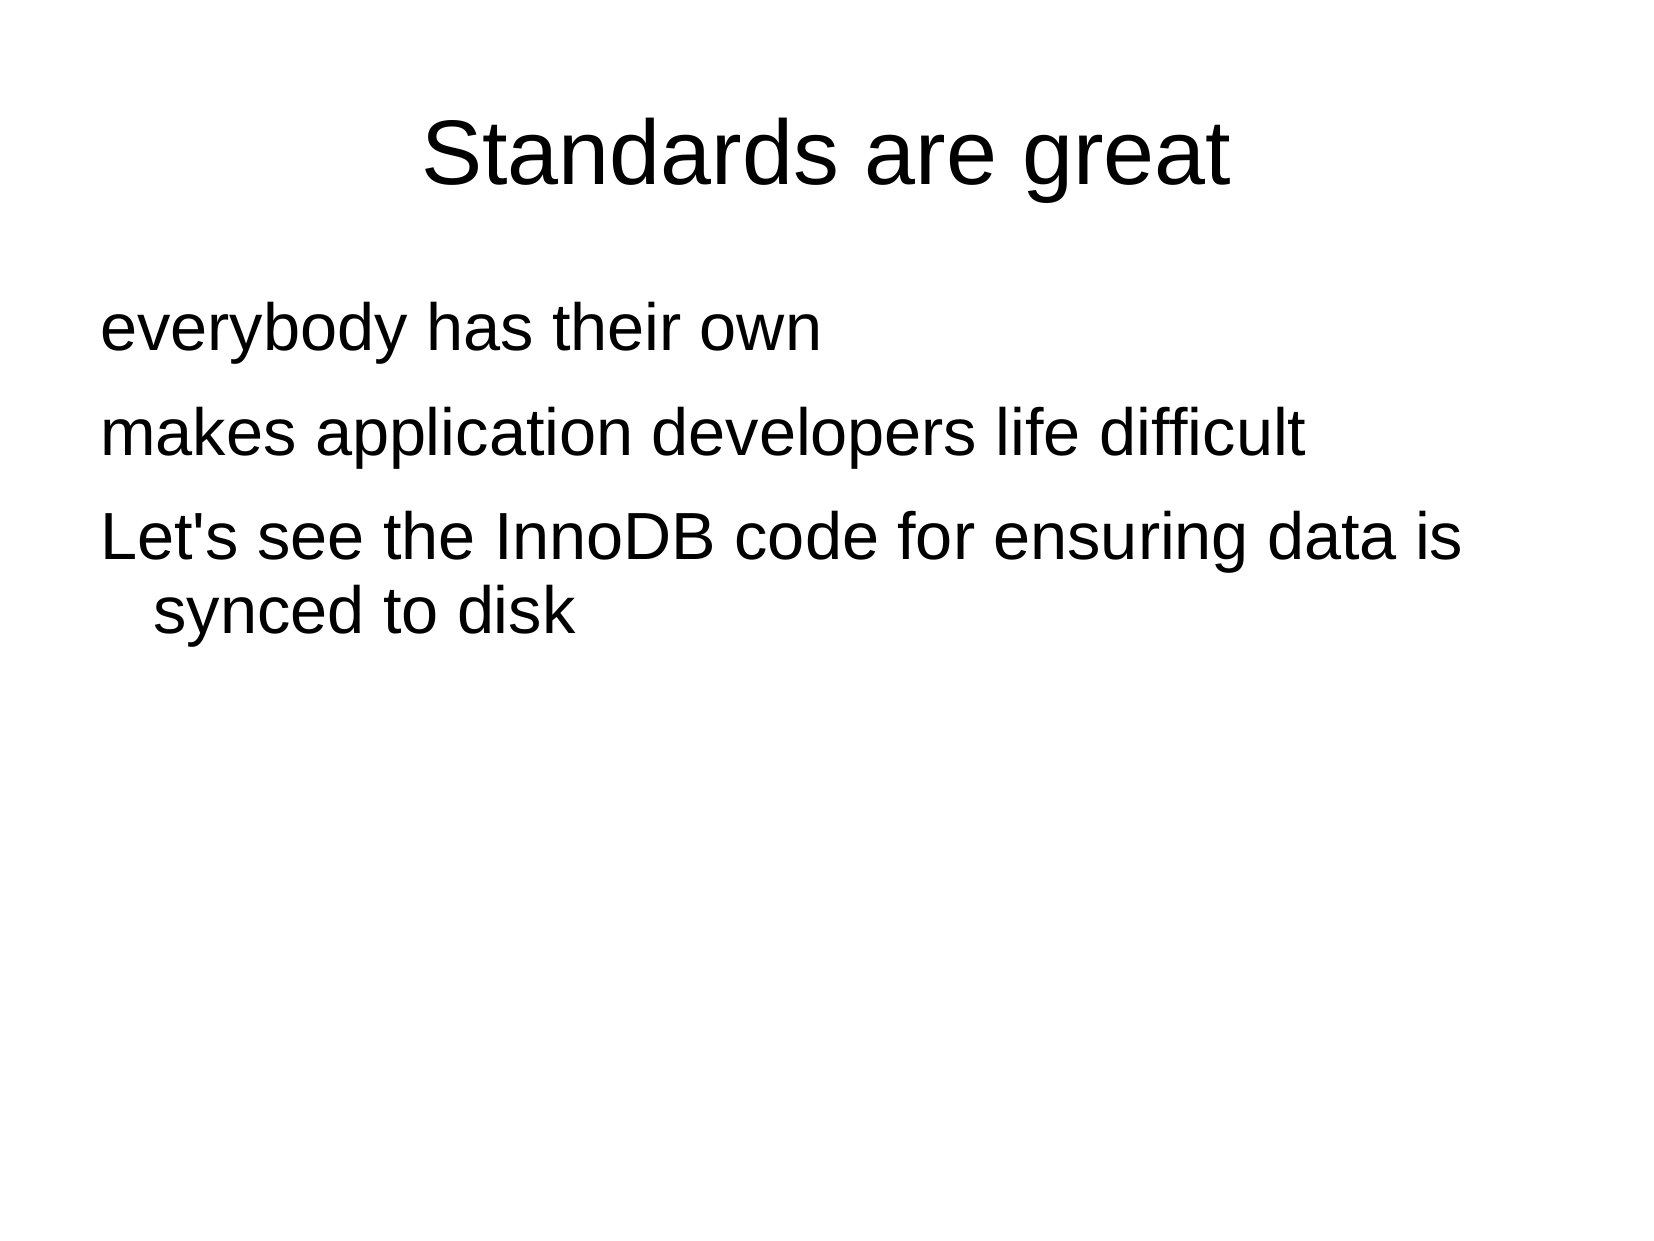

# Standards are great
everybody has their own
makes application developers life difficult
Let's see the InnoDB code for ensuring data is synced to disk